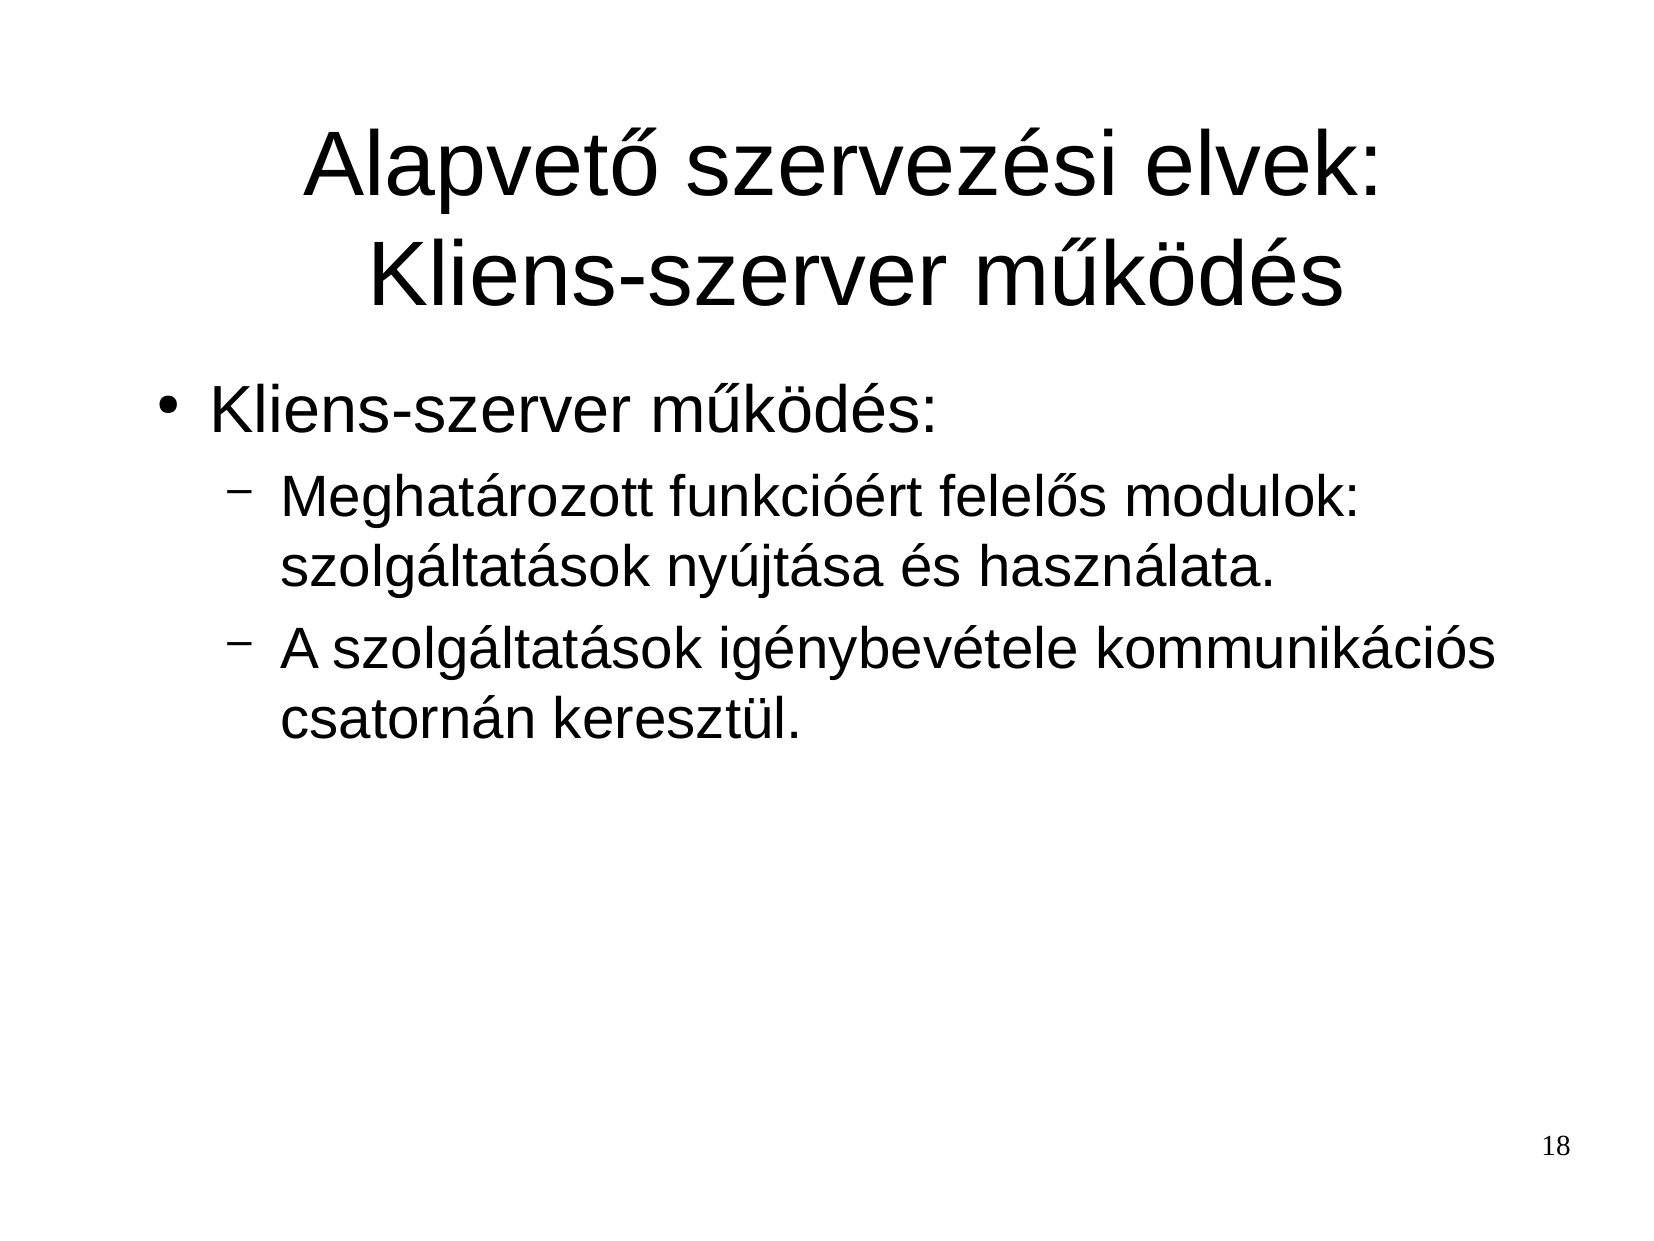

# Alapvető szervezési elvek: Kliens-szerver működés
Kliens-szerver működés:
Meghatározott funkcióért felelős modulok:
szolgáltatások nyújtása és használata.
A szolgáltatások igénybevétele kommunikációs csatornán keresztül.
18